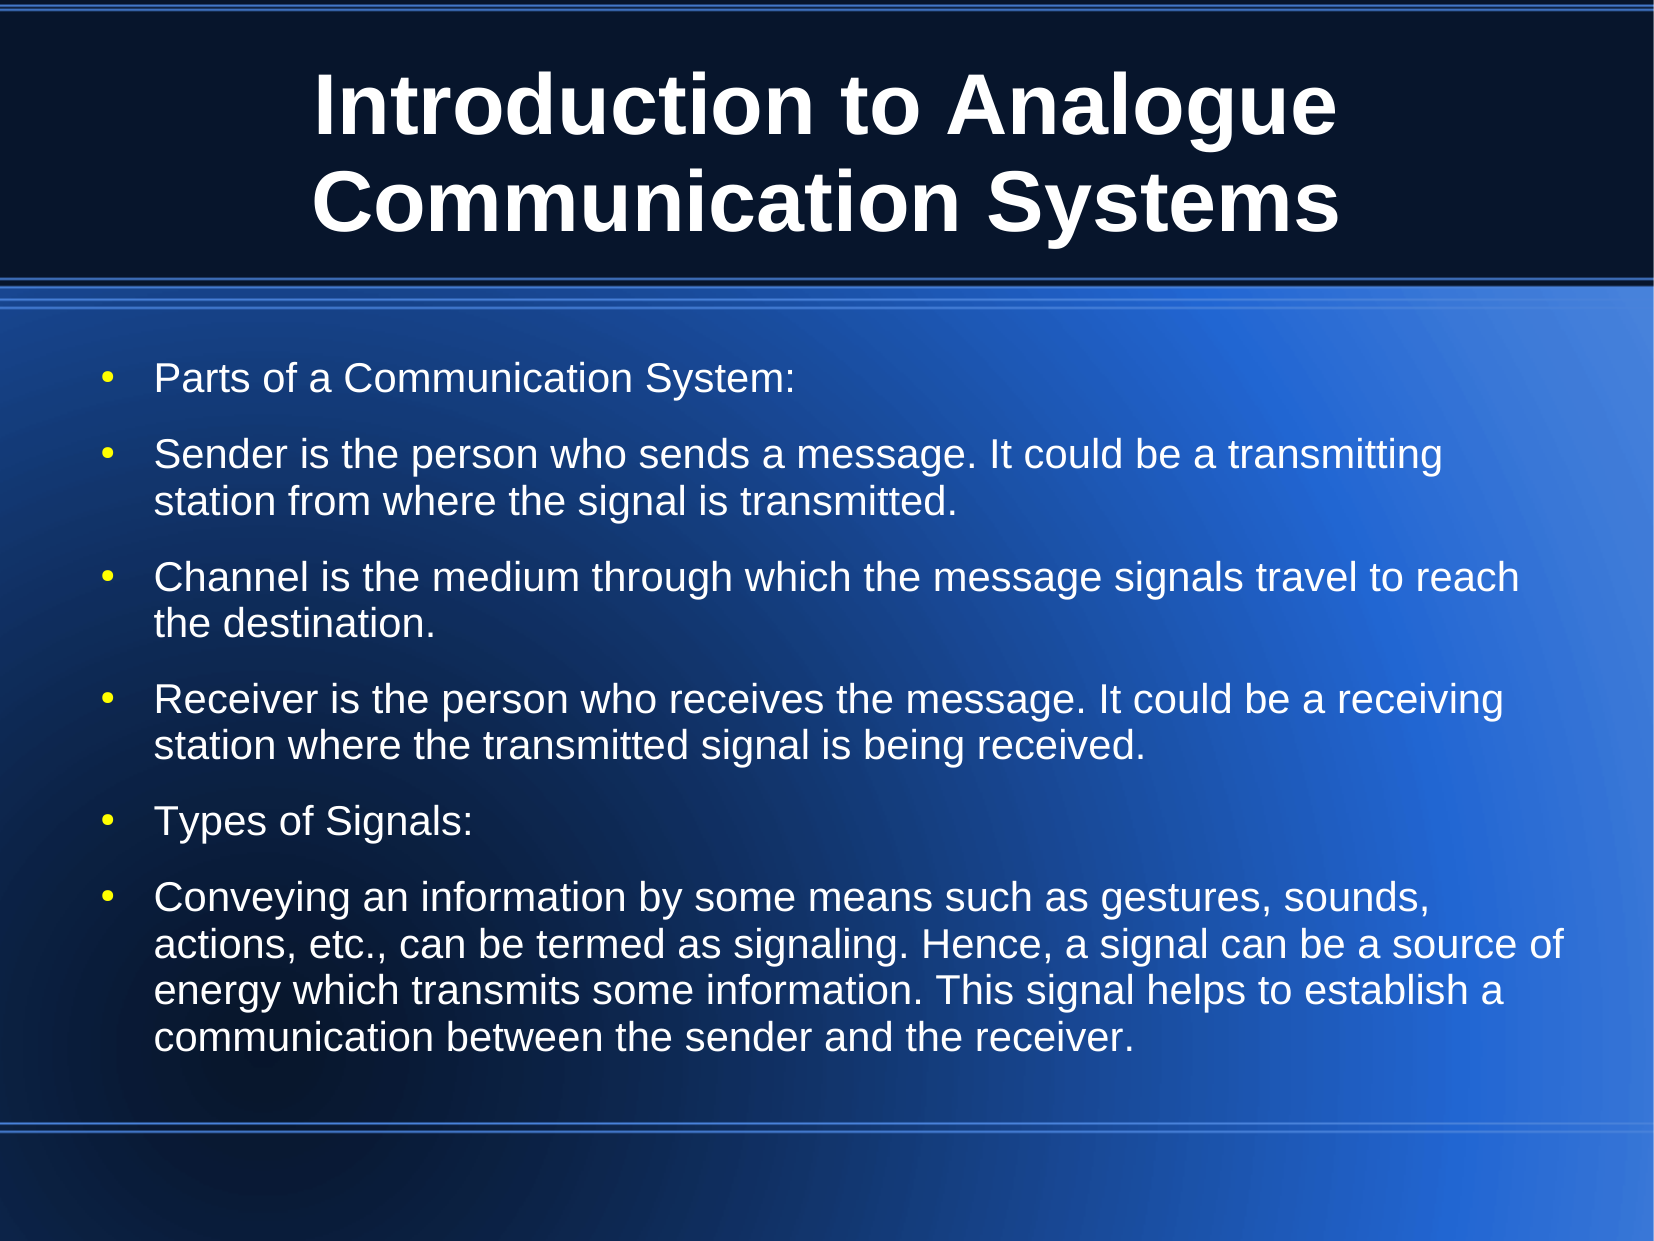

# Introduction to Analogue Communication Systems
Parts of a Communication System:
Sender is the person who sends a message. It could be a transmitting station from where the signal is transmitted.
Channel is the medium through which the message signals travel to reach the destination.
Receiver is the person who receives the message. It could be a receiving station where the transmitted signal is being received.
Types of Signals:
Conveying an information by some means such as gestures, sounds, actions, etc., can be termed as signaling. Hence, a signal can be a source of energy which transmits some information. This signal helps to establish a communication between the sender and the receiver.